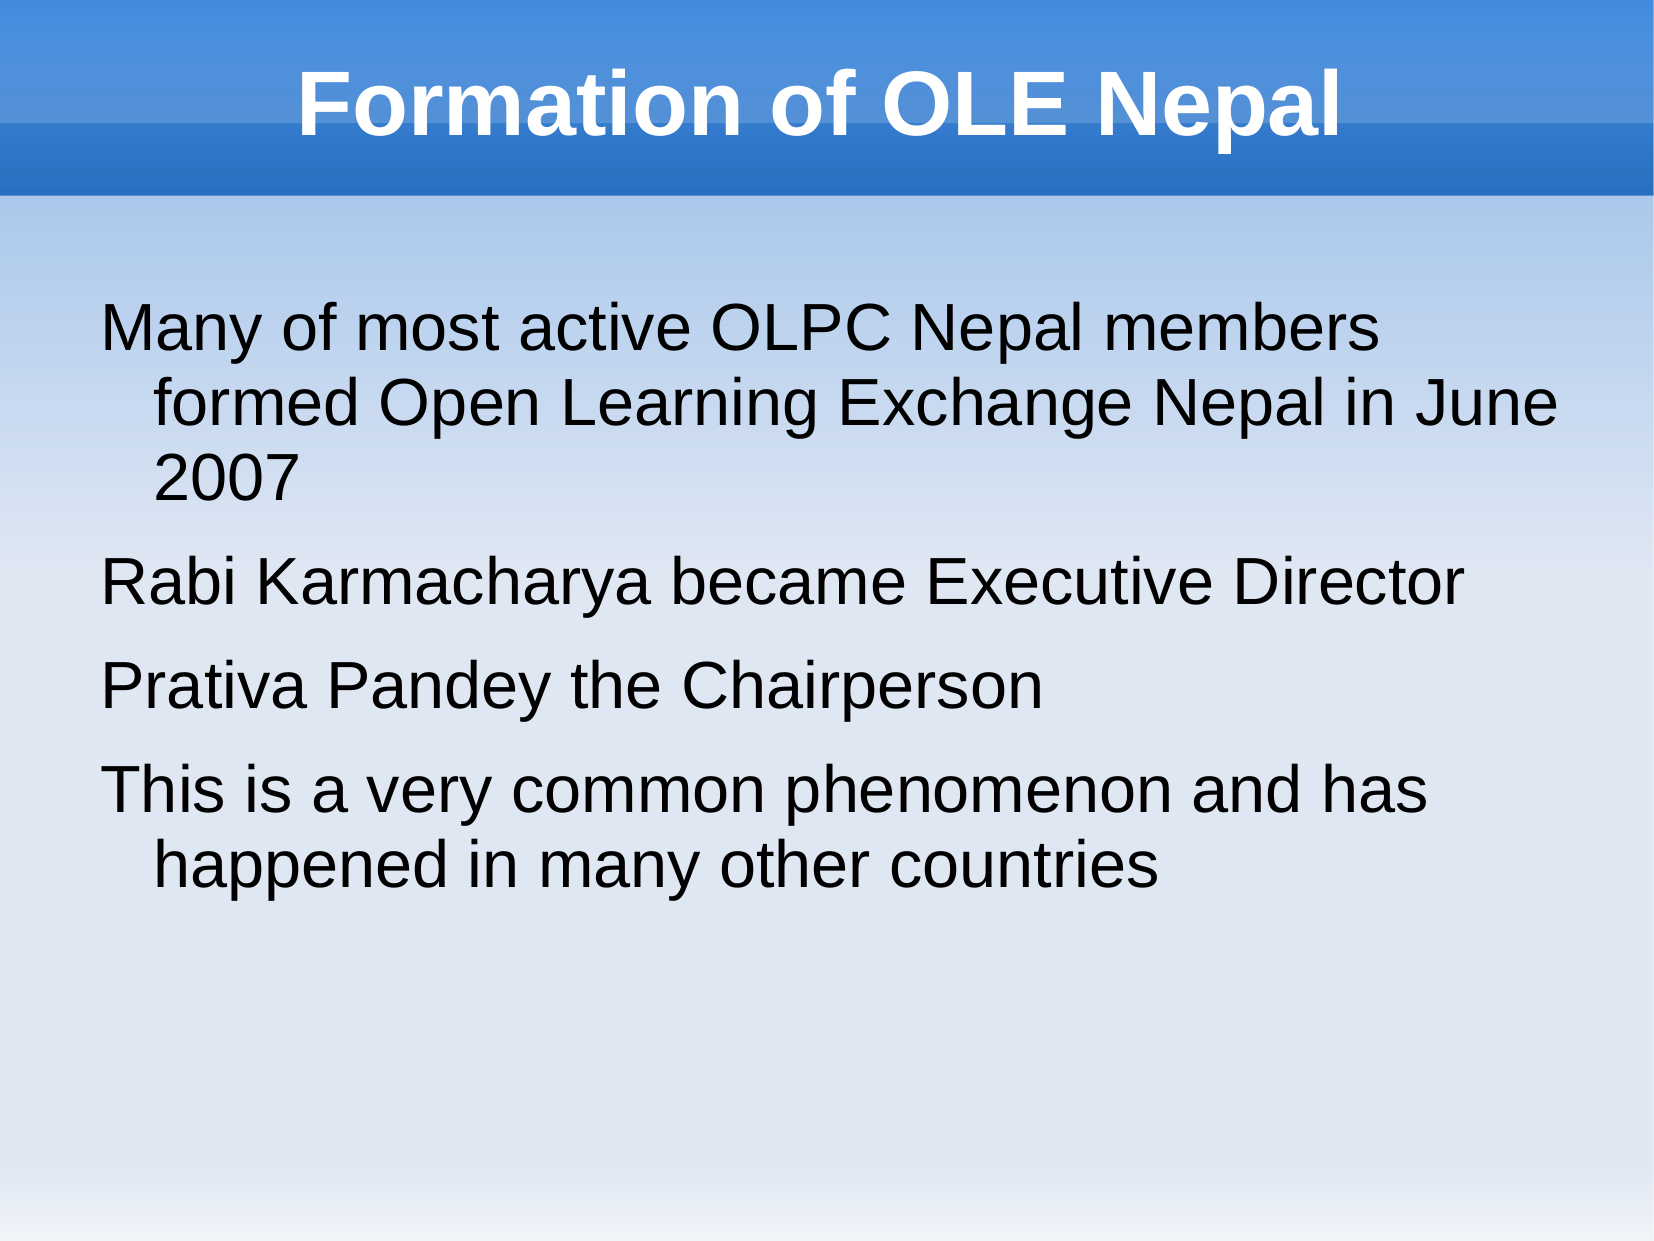

# Formation of OLE Nepal
Many of most active OLPC Nepal members formed Open Learning Exchange Nepal in June 2007
Rabi Karmacharya became Executive Director
Prativa Pandey the Chairperson
This is a very common phenomenon and has happened in many other countries